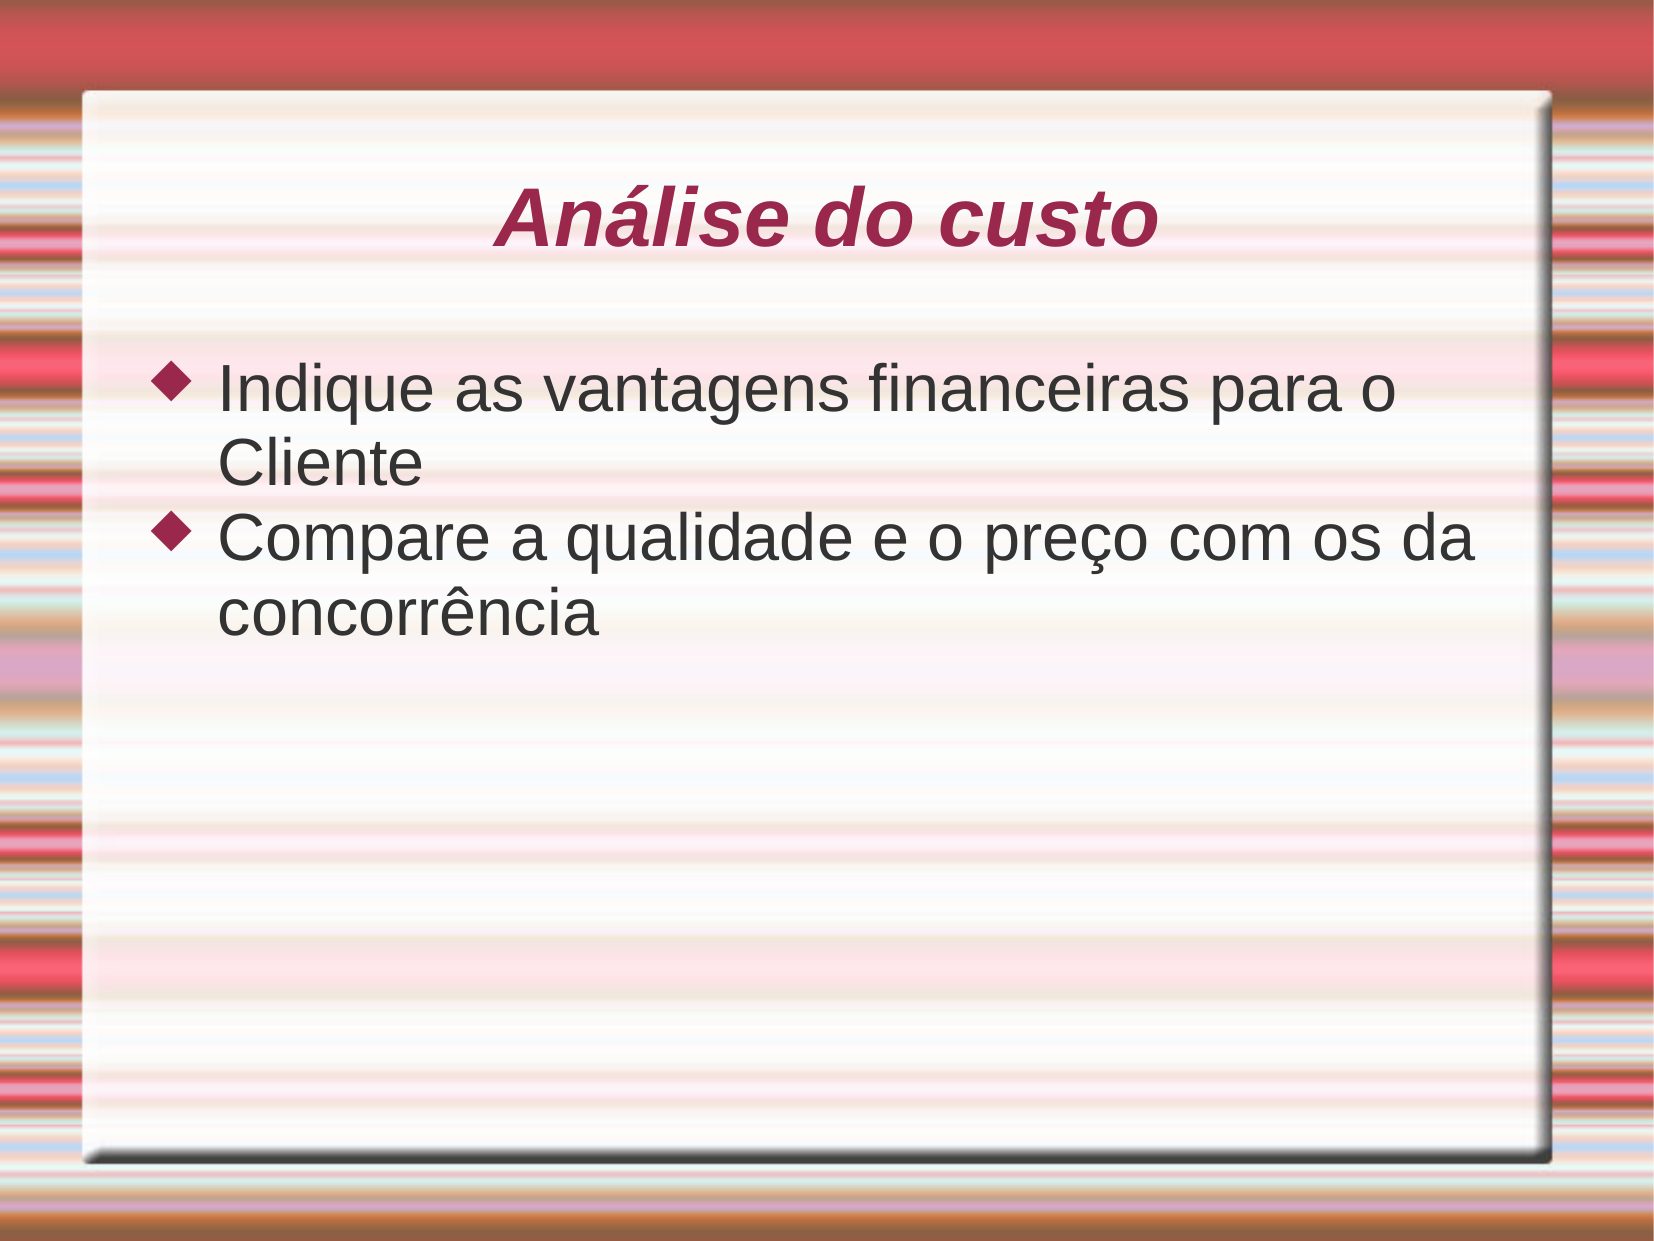

# Análise do custo
Indique as vantagens financeiras para o Cliente
Compare a qualidade e o preço com os da concorrência